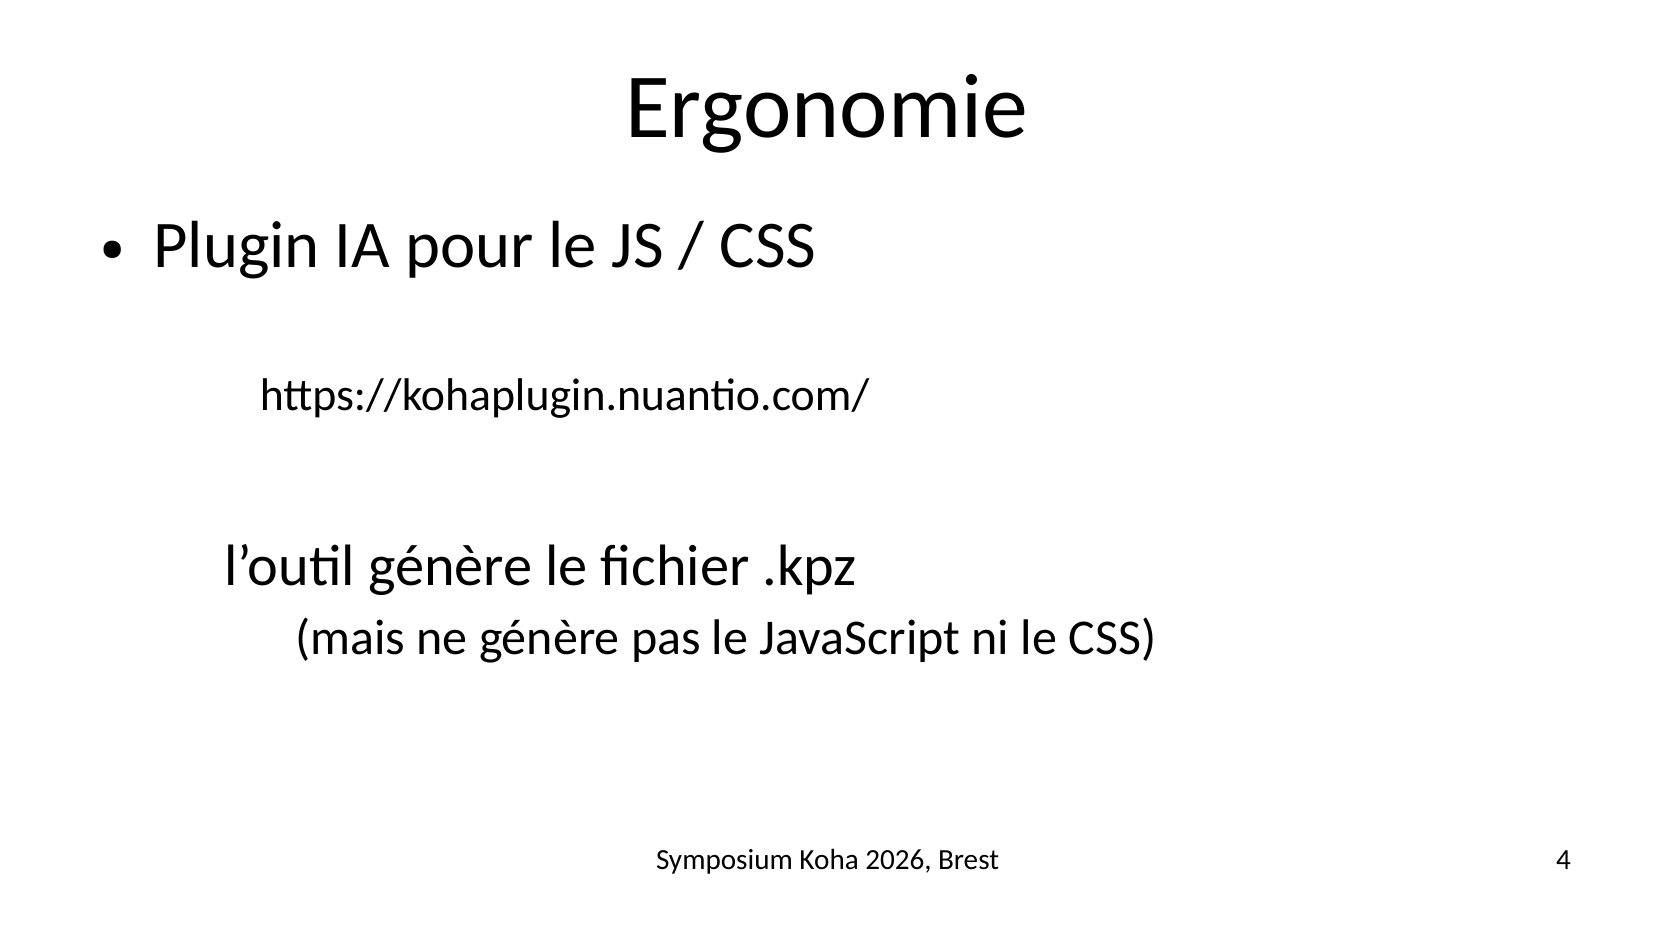

# Ergonomie
Plugin IA pour le JS / CSS
https://kohaplugin.nuantio.com/
l’outil génère le fichier .kpz
(mais ne génère pas le JavaScript ni le CSS)
Symposium Koha 2026, Brest
4